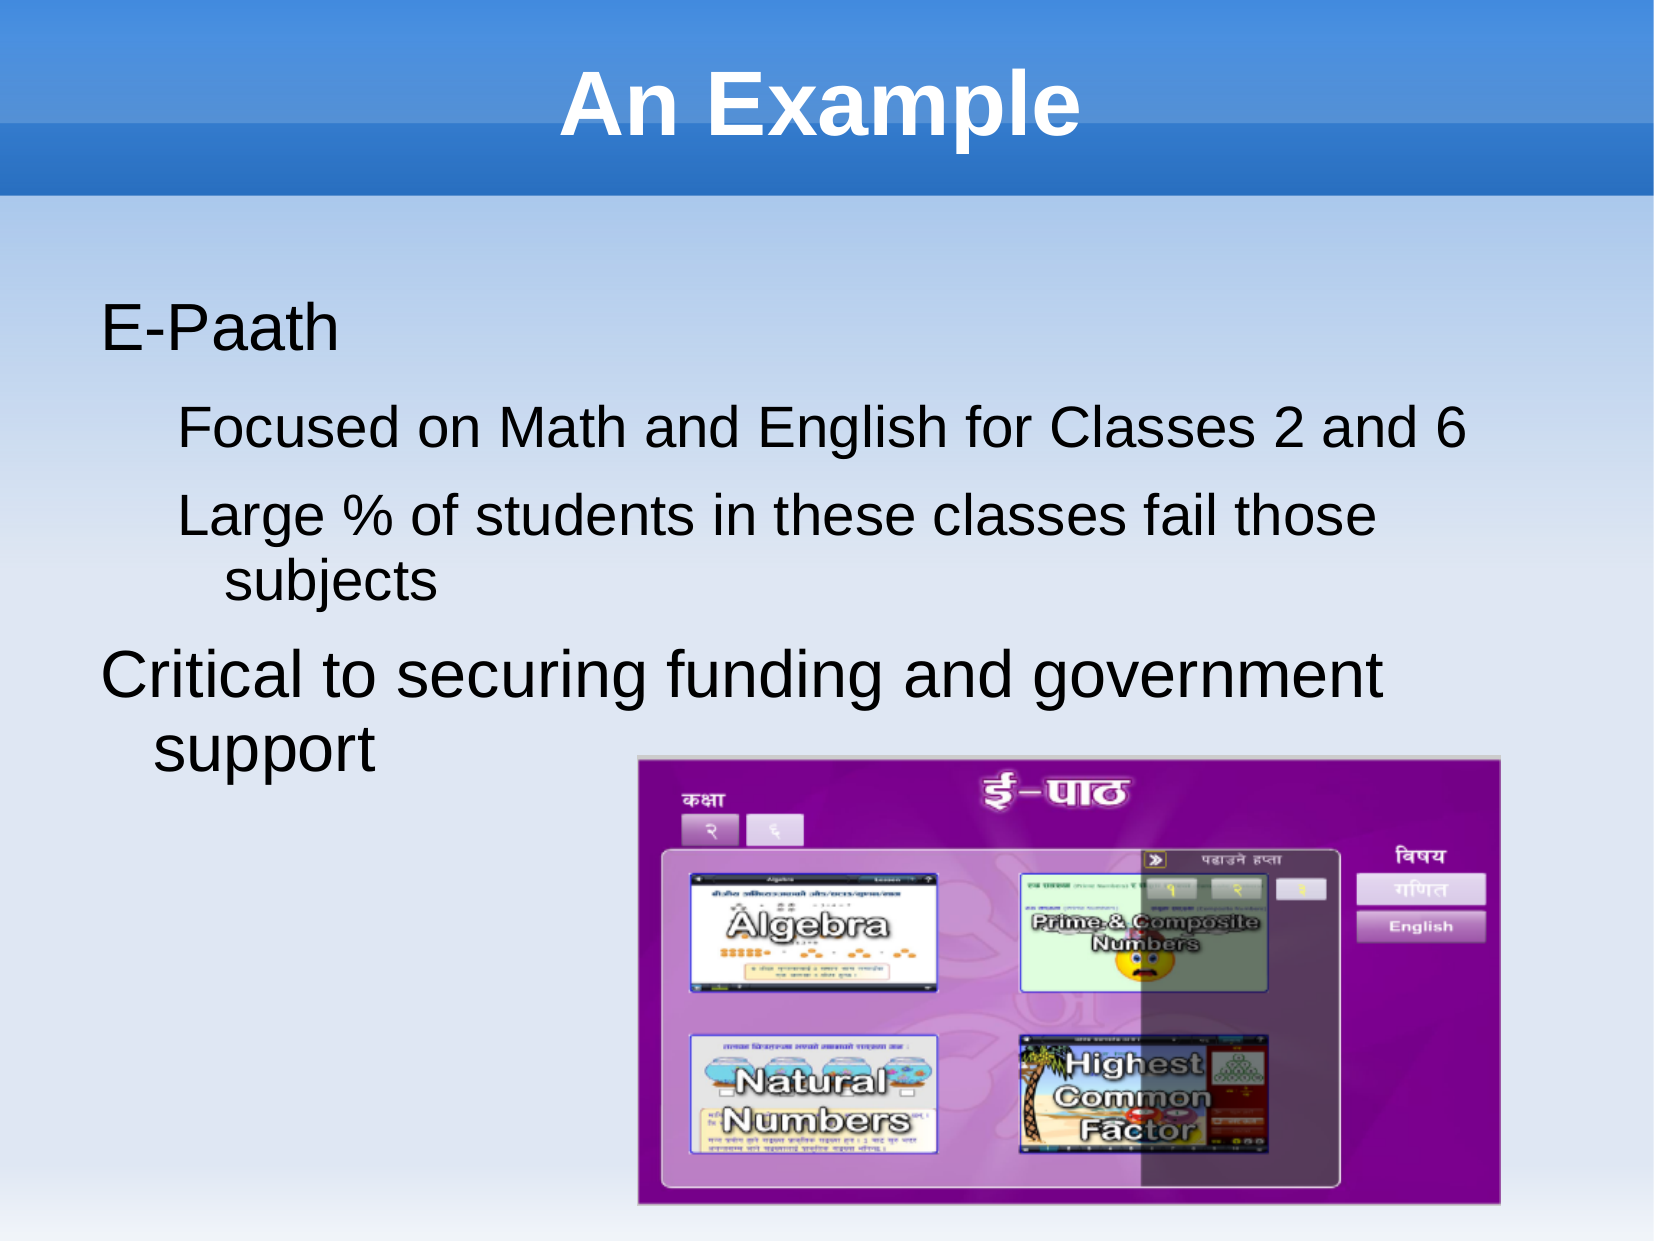

# An Example
E-Paath
Focused on Math and English for Classes 2 and 6
Large % of students in these classes fail those subjects
Critical to securing funding and government support